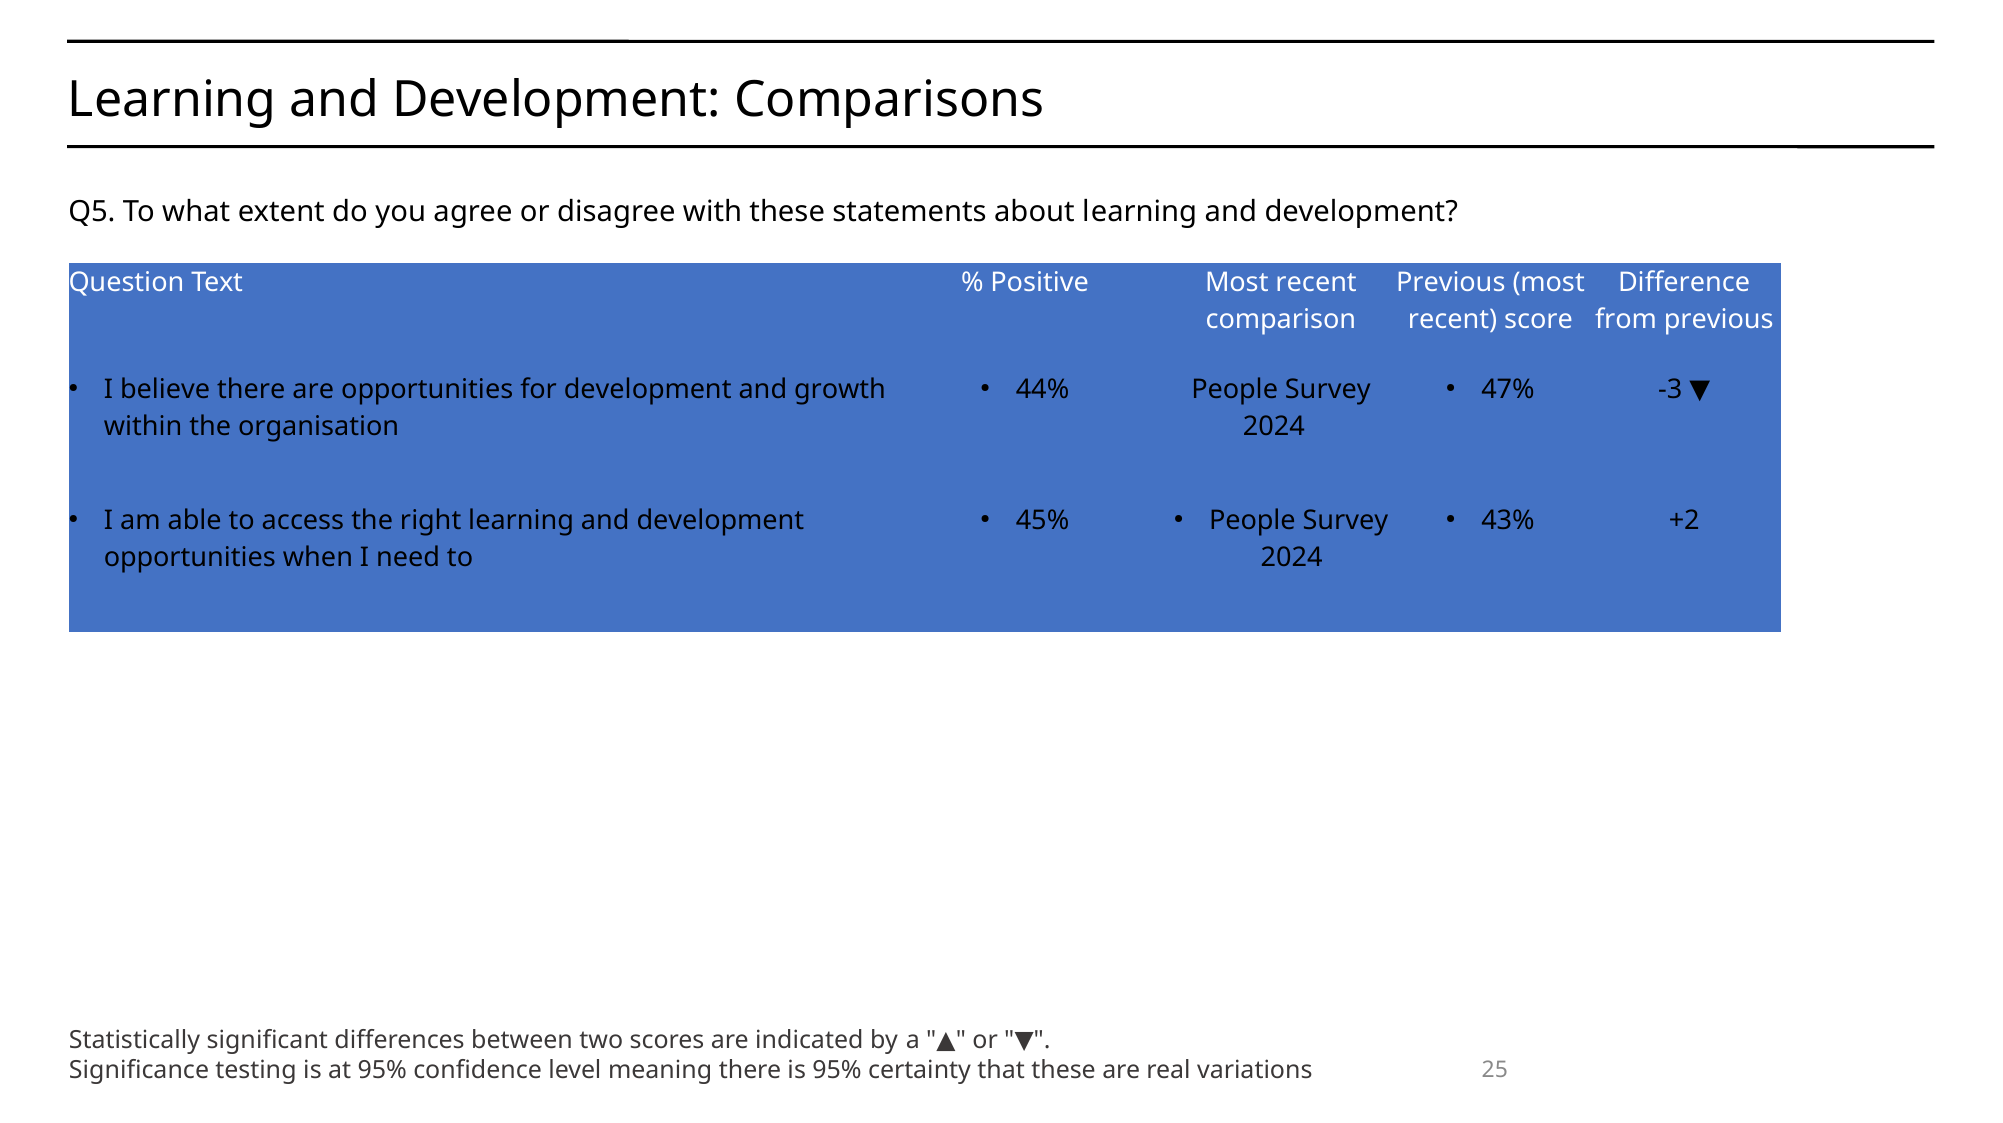

Learning and Development: Comparisons
Q5. To what extent do you agree or disagree with these statements about learning and development?
| Question Text | % Positive | | Most recent comparison | Previous (most recent) score | Difference from previous |
| --- | --- | --- | --- | --- | --- |
| I believe there are opportunities for development and growth within the organisation | 44% | | People Survey 2024 | 47% | -3 ▼ |
| I am able to access the right learning and development opportunities when I need to | 45% | | People Survey 2024 | 43% | +2 |
Statistically significant differences between two scores are indicated by a "▲" or "▼".
Significance testing is at 95% confidence level meaning there is 95% certainty that these are real variations
6